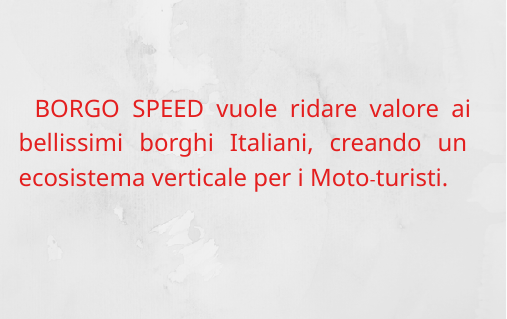

BORGO SPEED vuole ridare valore ai bellissimi borghi Italiani, creando un ecosistema verticale per i Moto-turisti.